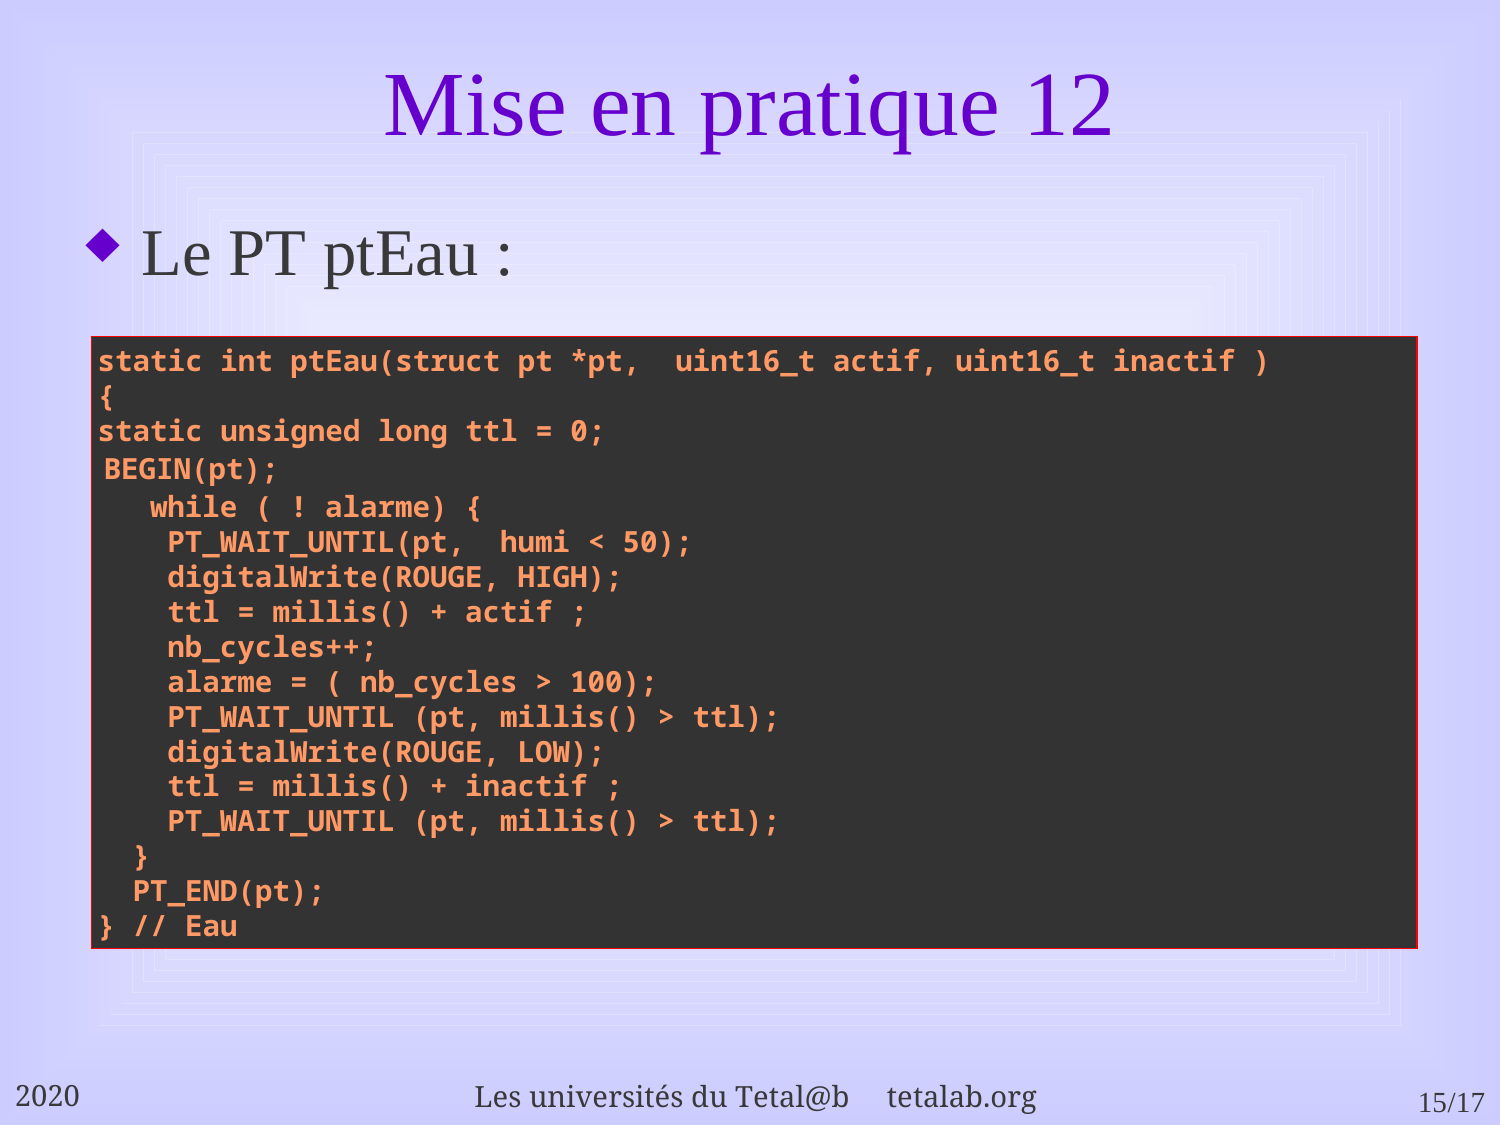

# Mise en pratique 12
Le PT ptEau :
static int ptEau(struct pt *pt, uint16_t actif, uint16_t inactif )
{
static unsigned long ttl = 0;
BEGIN(pt);
 while ( ! alarme) {
 PT_WAIT_UNTIL(pt, humi < 50);
 digitalWrite(ROUGE, HIGH);
 ttl = millis() + actif ;
 nb_cycles++;
 alarme = ( nb_cycles > 100);
 PT_WAIT_UNTIL (pt, millis() > ttl);
 digitalWrite(ROUGE, LOW);
 ttl = millis() + inactif ;
 PT_WAIT_UNTIL (pt, millis() > ttl);
 }
 PT_END(pt);
} // Eau
2020
Les universités du Tetal@b tetalab.org
15